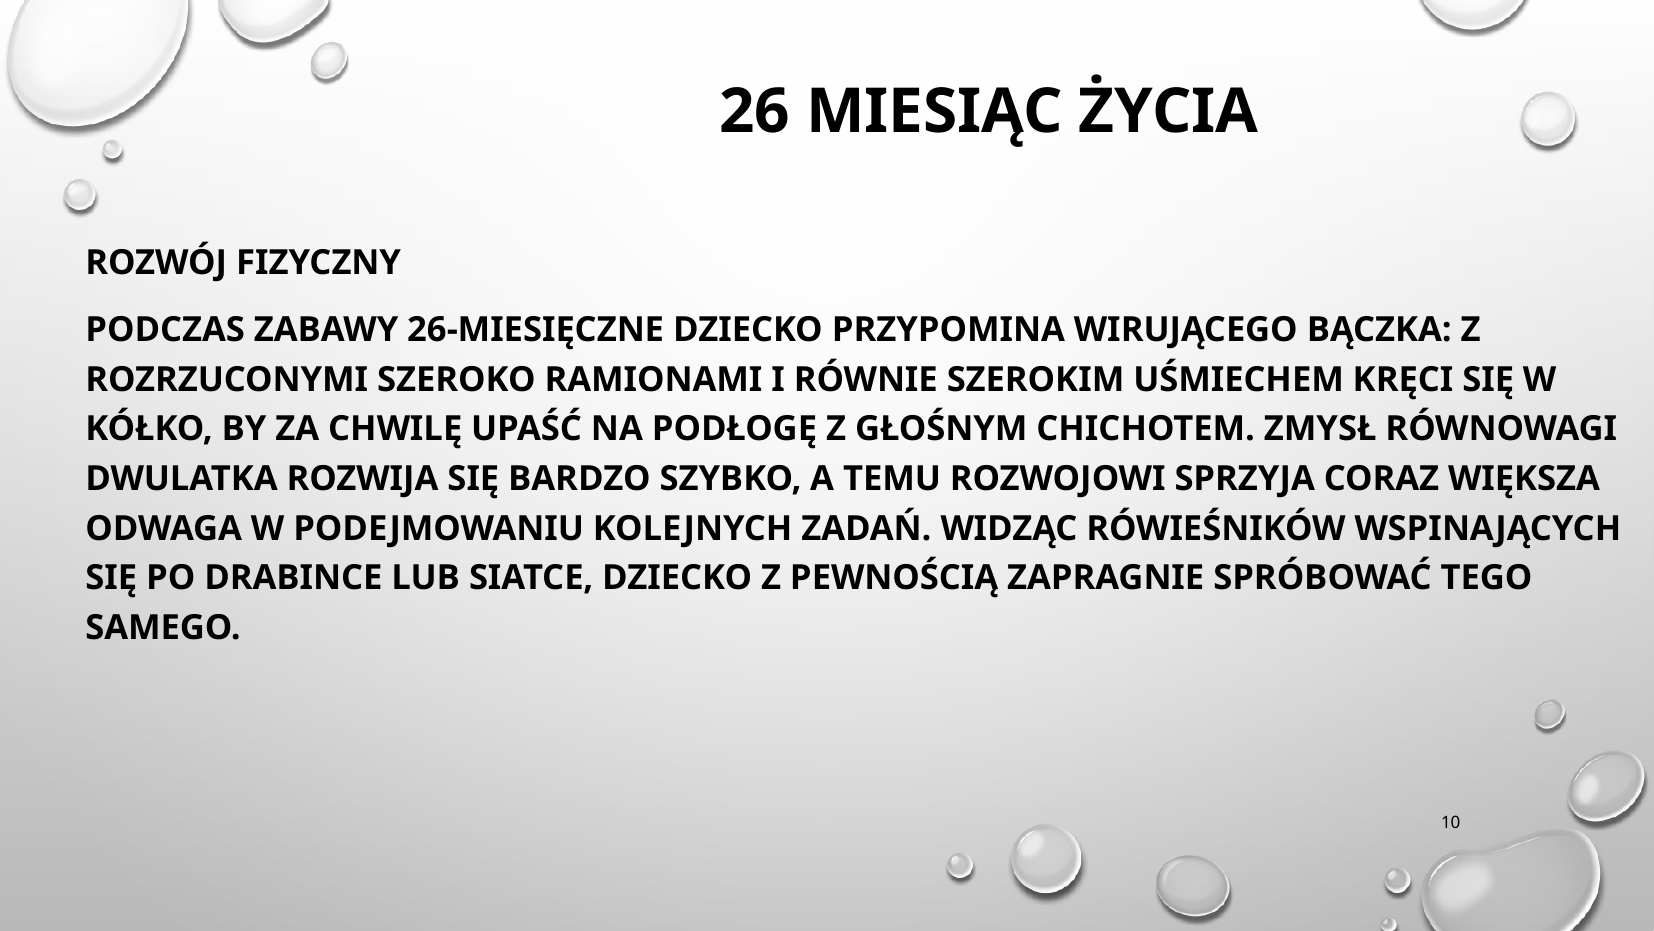

# 26 miesiąc życia
Rozwój fizyczny
Podczas zabawy 26-miesięczne dziecko przypomina wirującego bączka: z rozrzuconymi szeroko ramionami i równie szerokim uśmiechem kręci się w kółko, by za chwilę upaść na podłogę z głośnym chichotem. Zmysł równowagi dwulatka rozwija się bardzo szybko, a temu rozwojowi sprzyja coraz większa odwaga w podejmowaniu kolejnych zadań. Widząc rówieśników wspinających się po drabince lub siatce, dziecko z pewnością zapragnie spróbować tego samego.
9